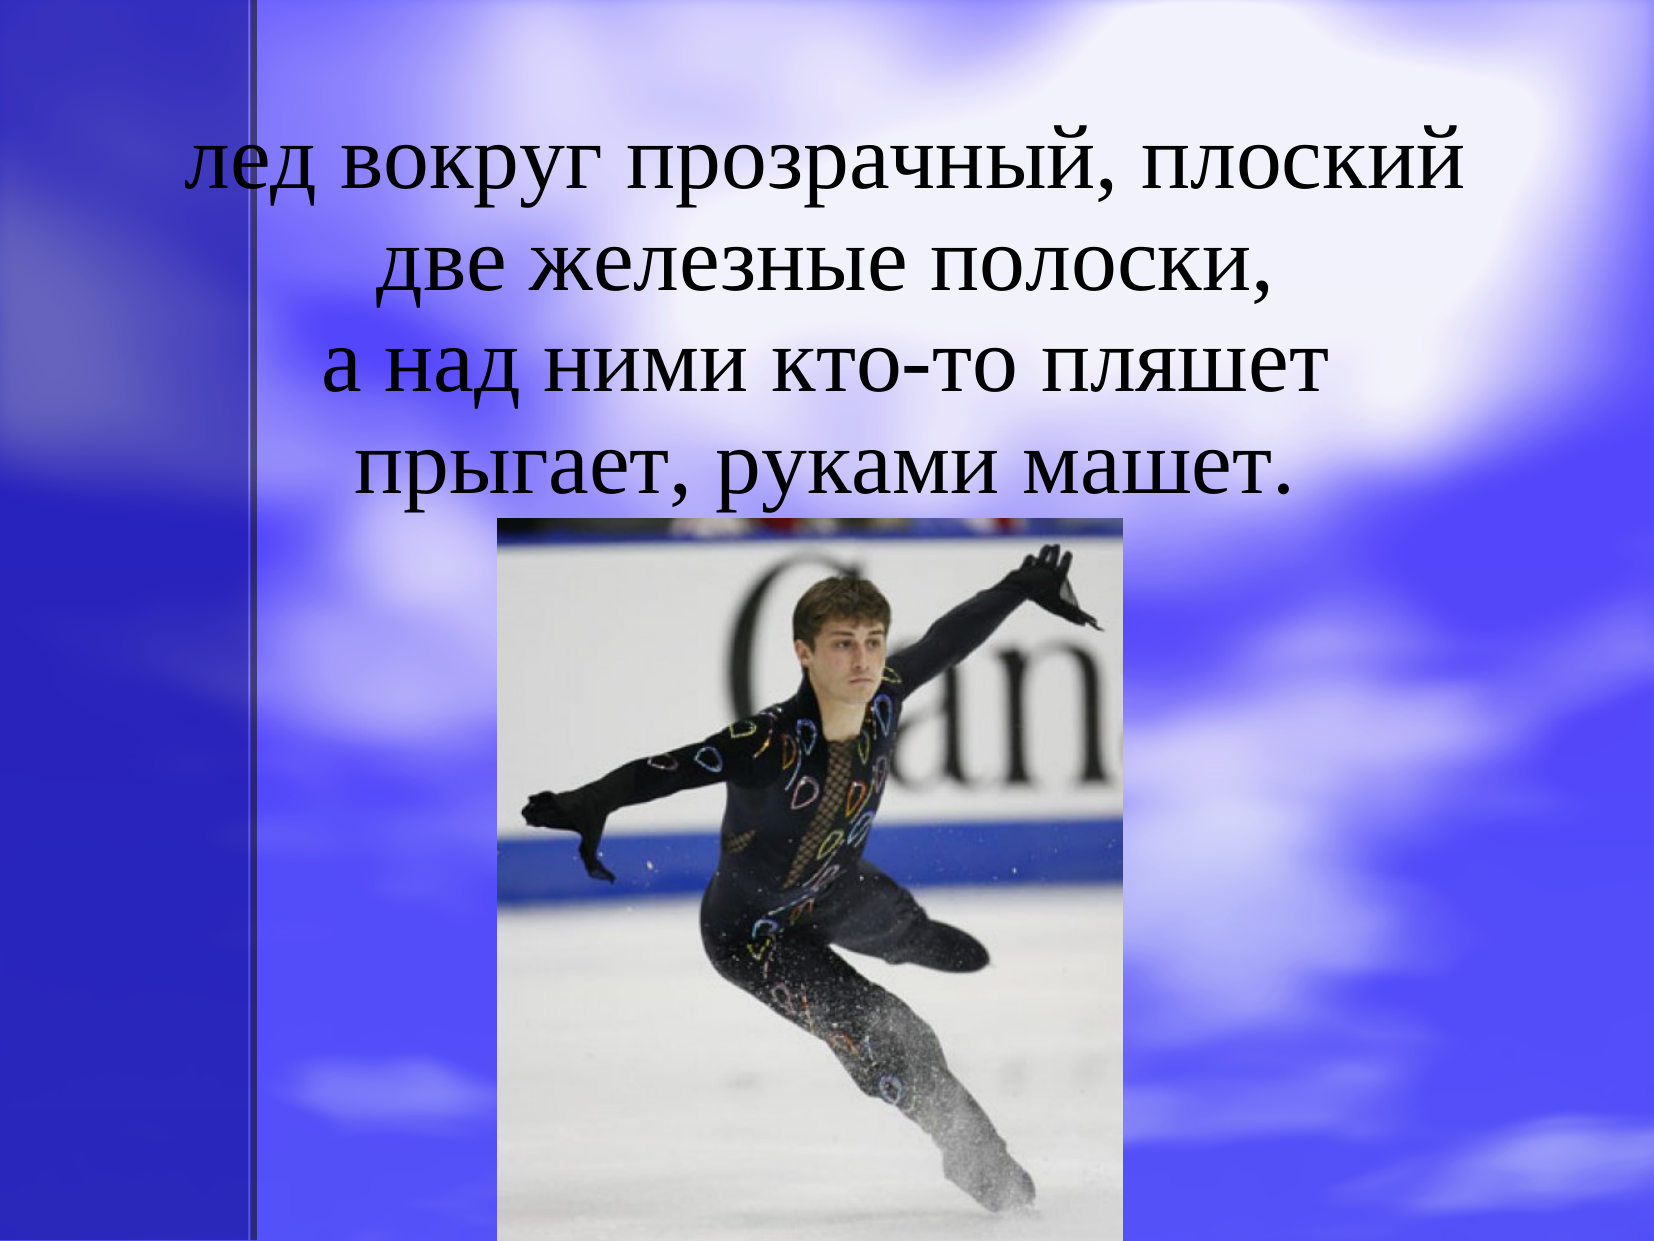

# лед вокруг прозрачный, плоский две железные полоски, а над ними кто-то пляшет прыгает, руками машет.